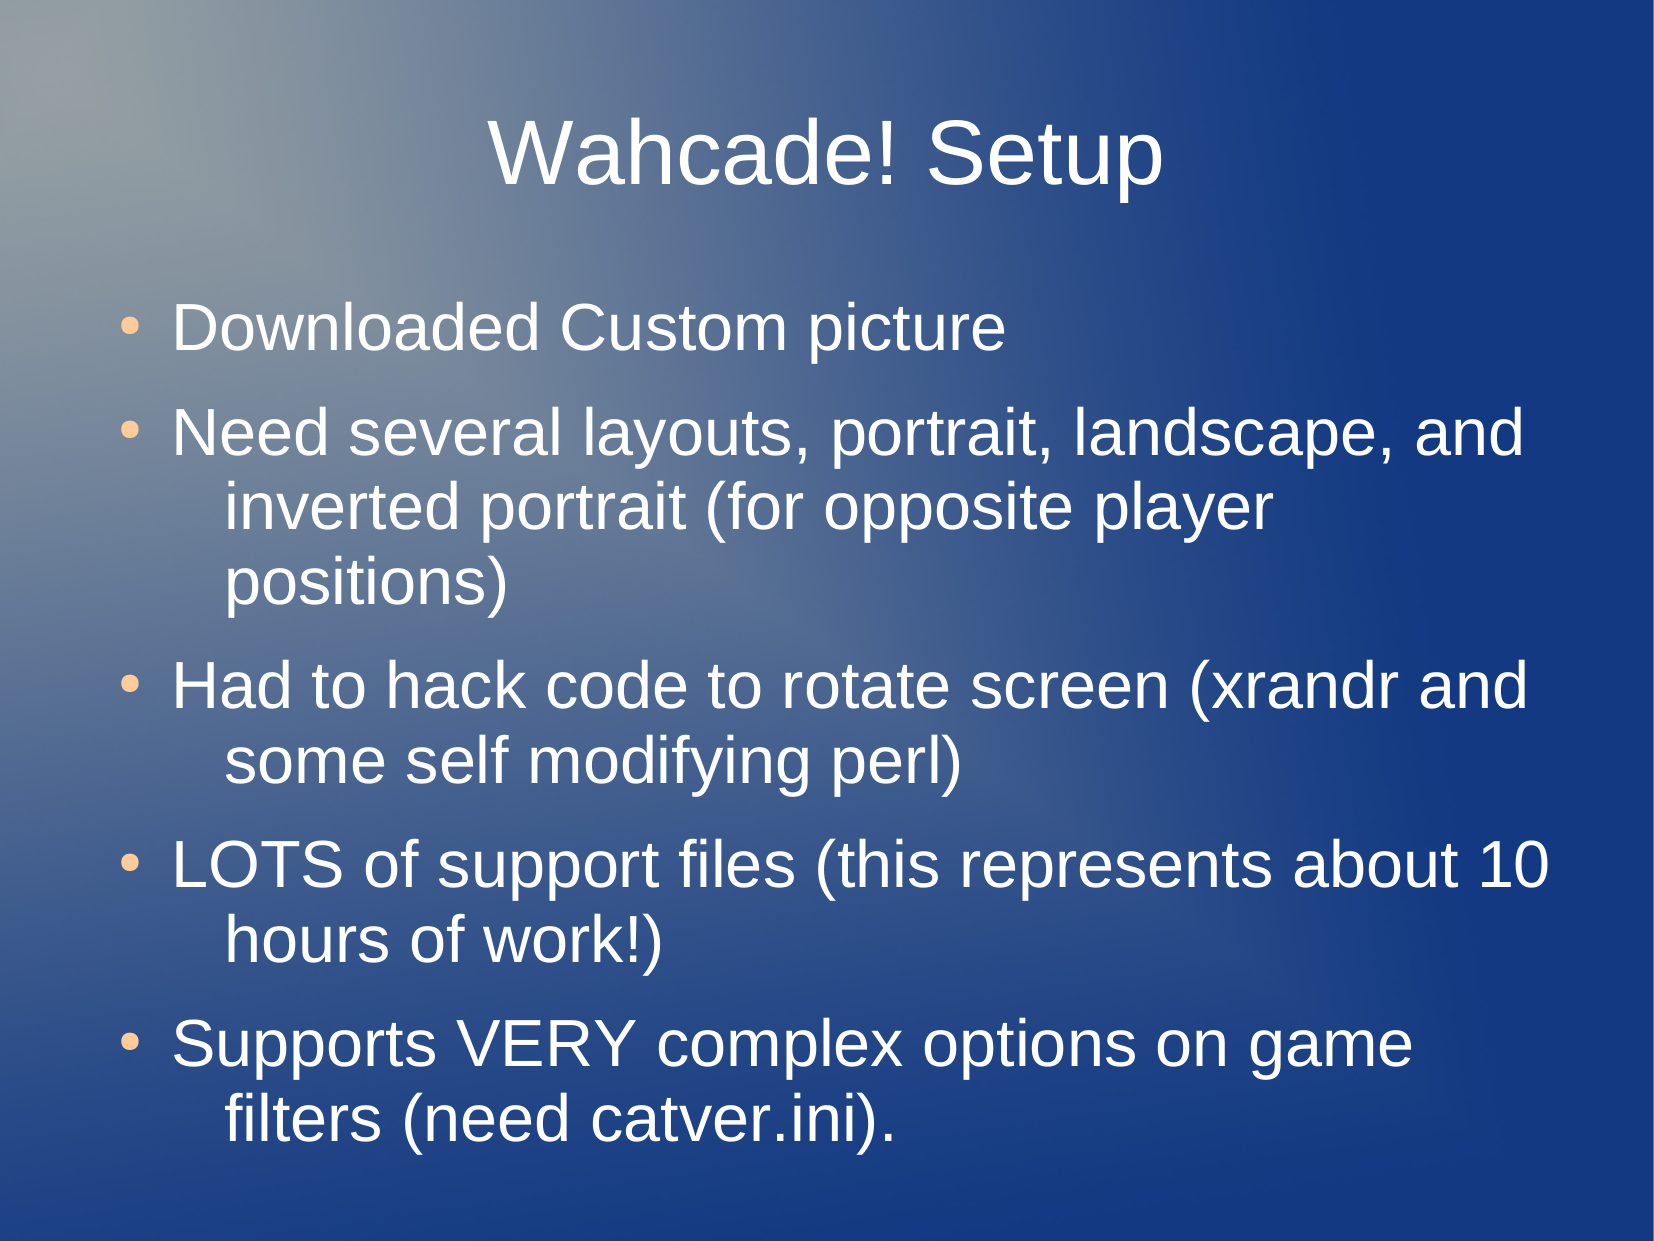

# Wahcade! Setup
Downloaded Custom picture
Need several layouts, portrait, landscape, and inverted portrait (for opposite player positions)
Had to hack code to rotate screen (xrandr and some self modifying perl)
LOTS of support files (this represents about 10 hours of work!)
Supports VERY complex options on game filters (need catver.ini).